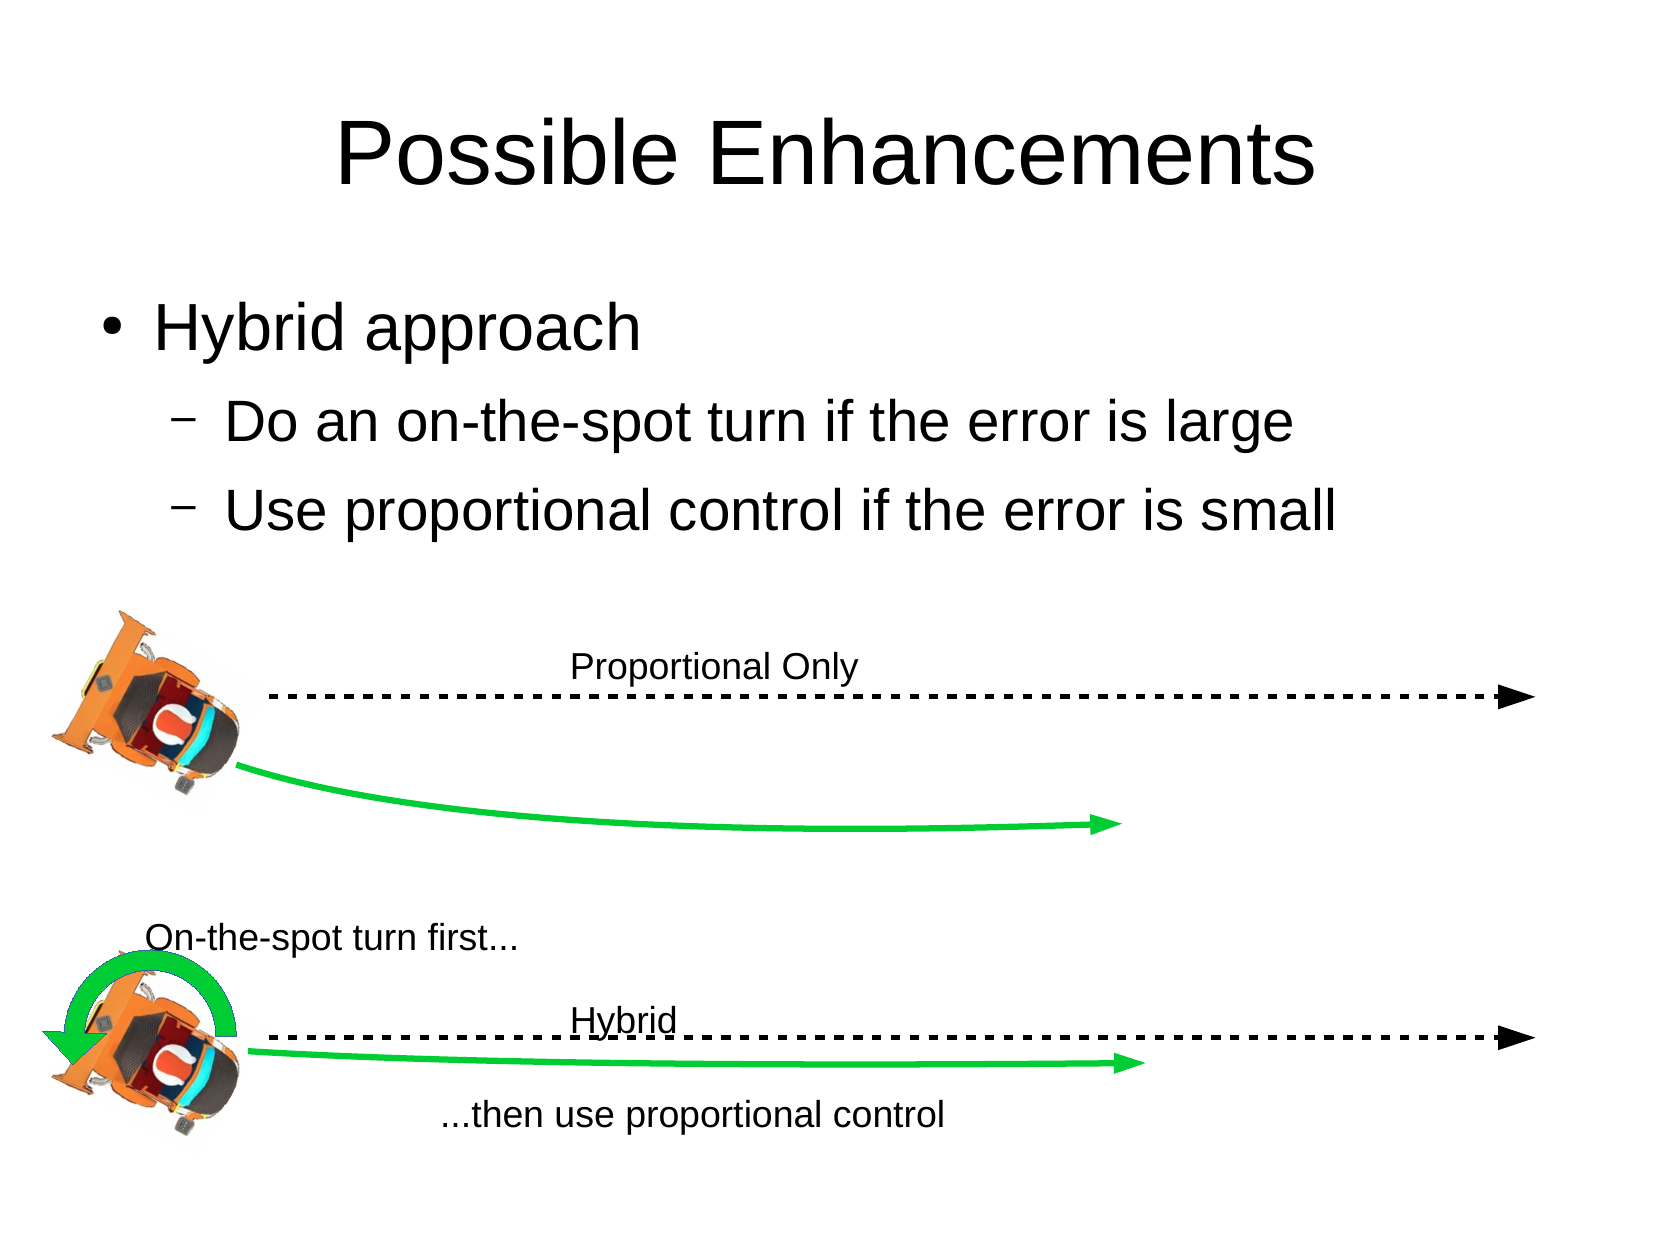

# Possible Enhancements
Hybrid approach
Do an on-the-spot turn if the error is large
Use proportional control if the error is small
Proportional Only
On-the-spot turn first...
Hybrid
...then use proportional control